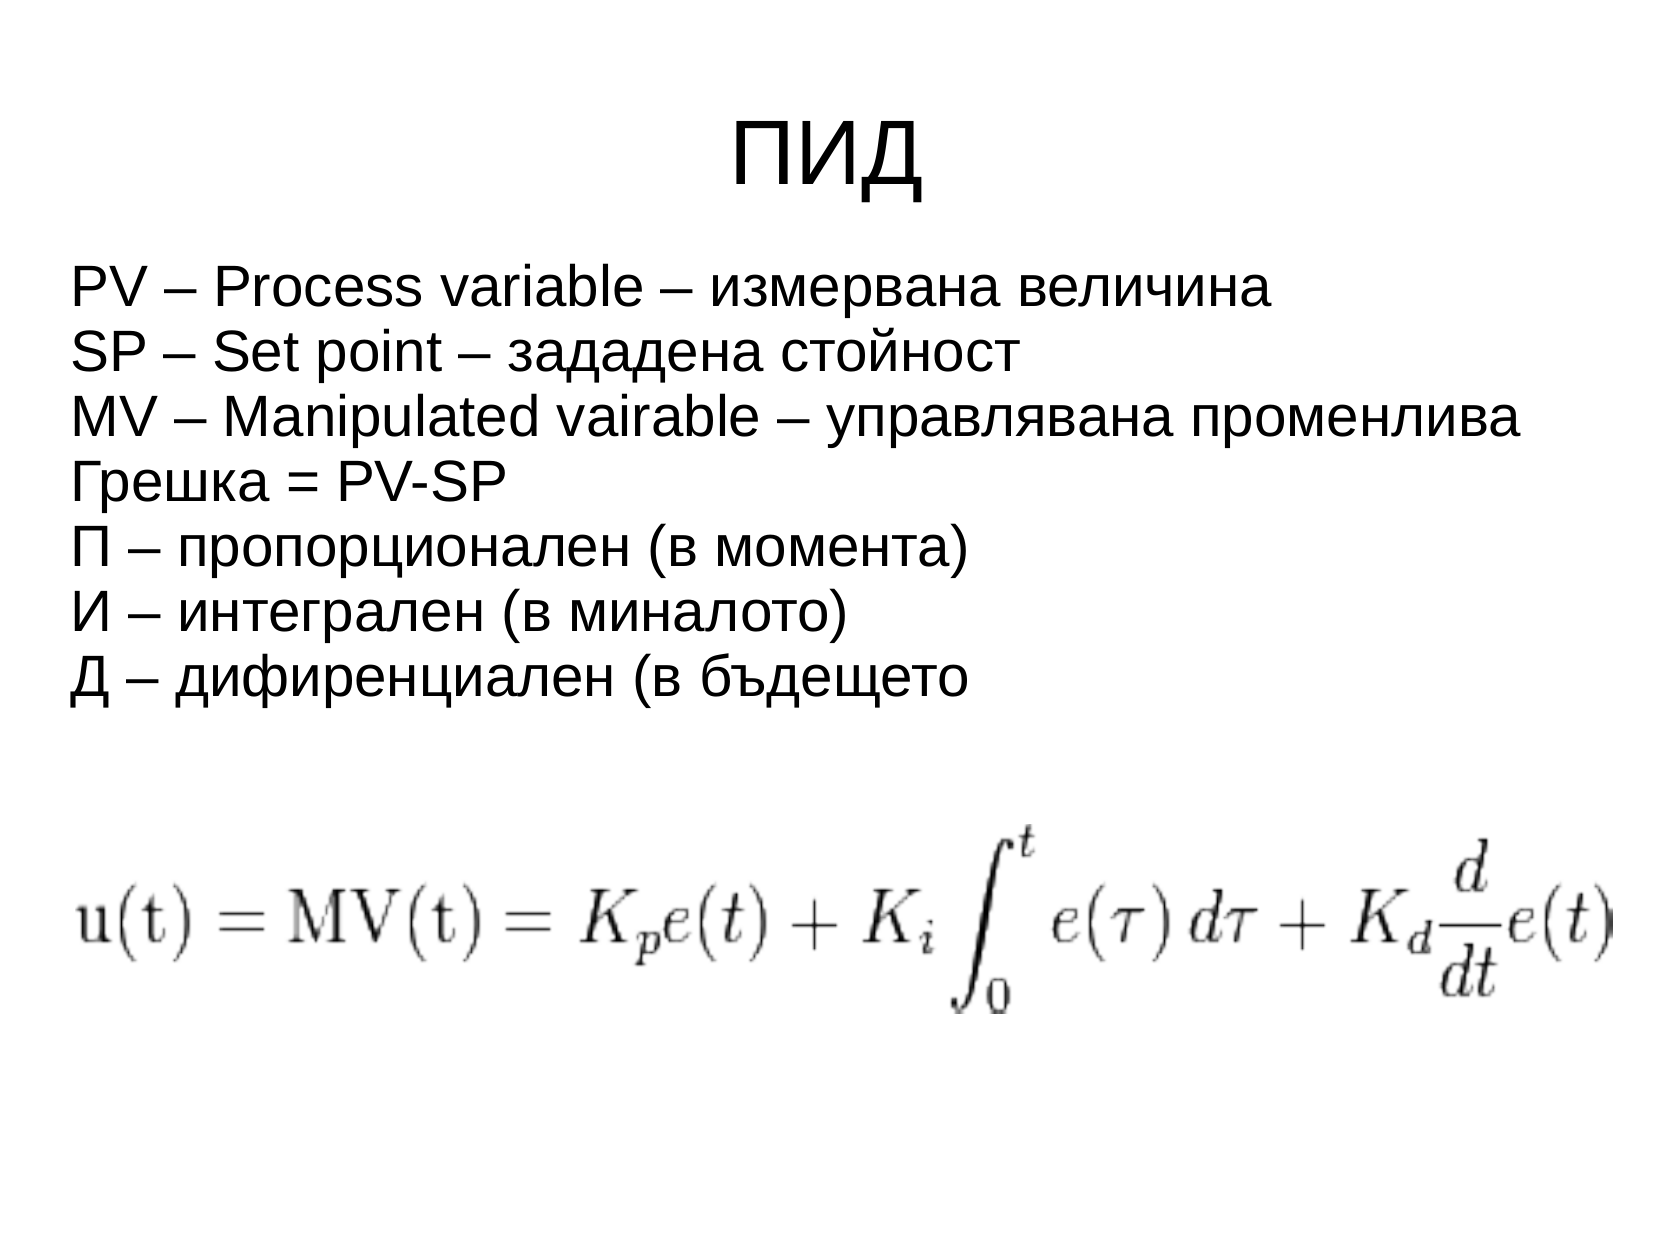

# ПИД
PV – Process variable – измервана величина
SP – Set point – зададена стойност
MV – Manipulated vairable – управлявана променлива
Грешка = PV-SP
П – пропорционален (в момента)
И – интегрален (в миналото)
Д – дифиренциален (в бъдещето